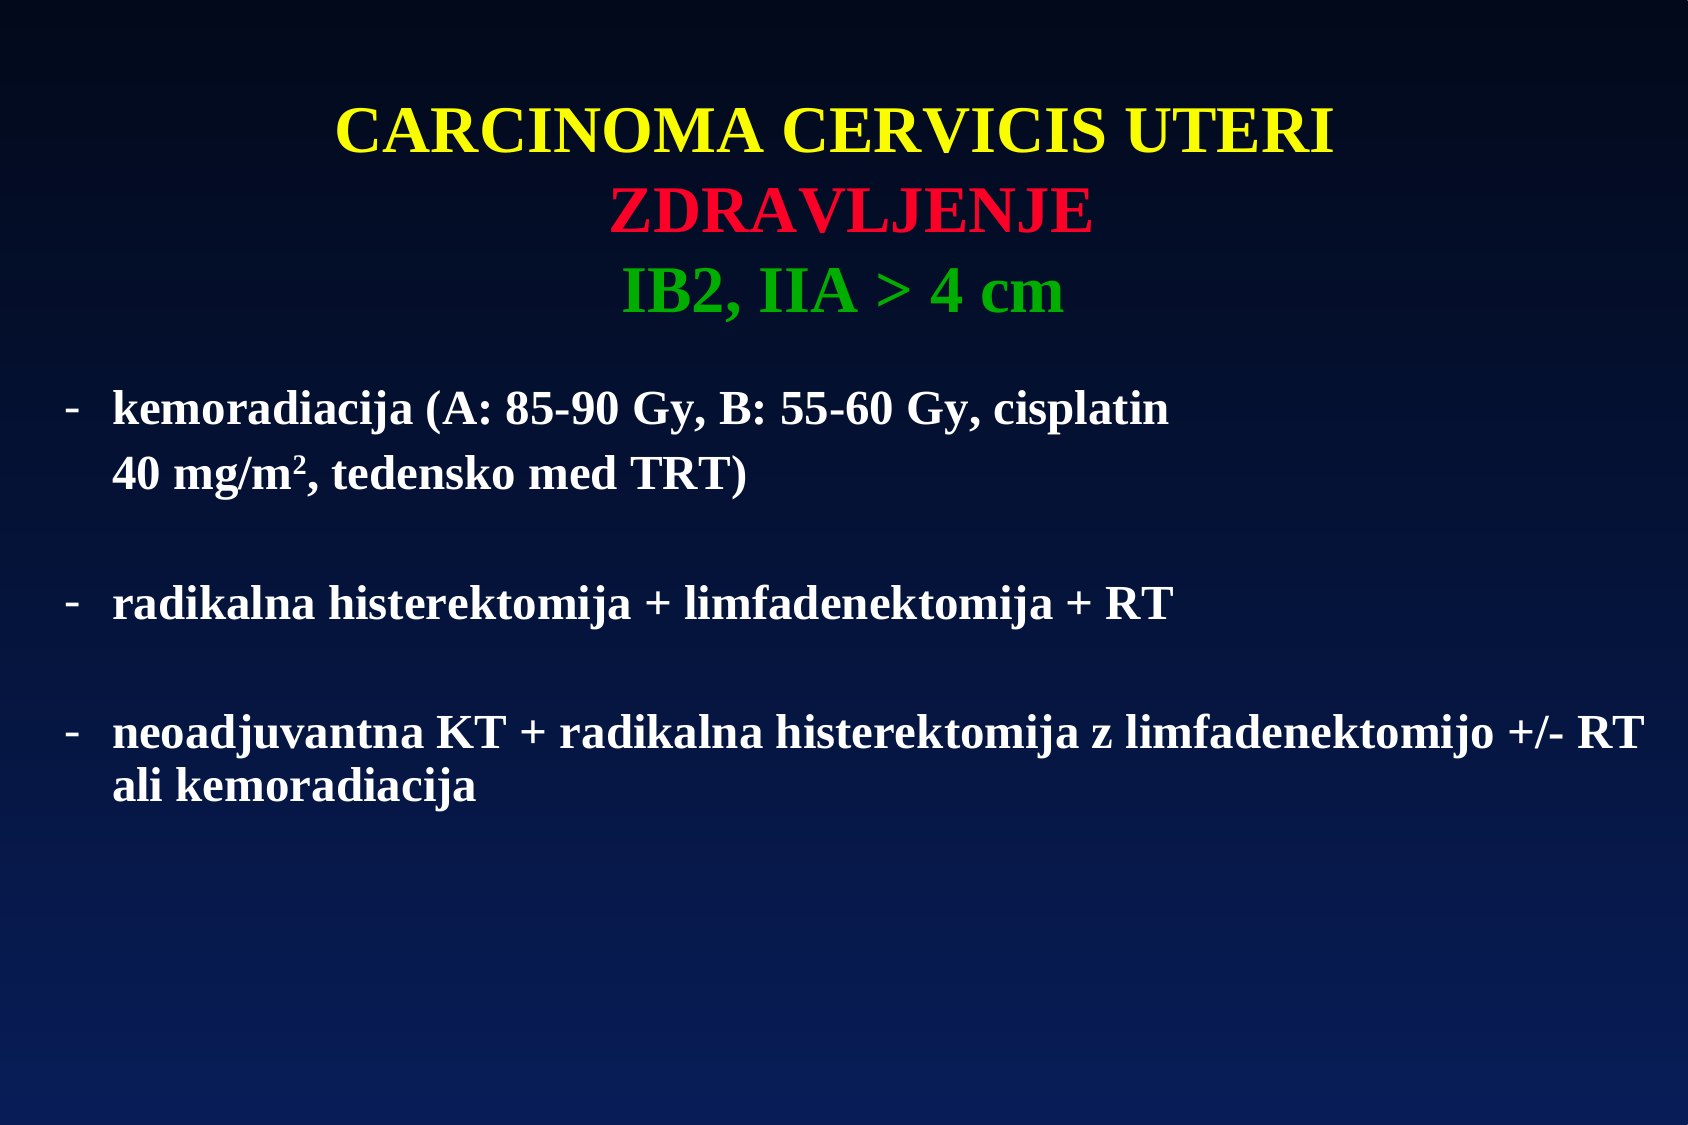

# CARCINOMA CERVICIS UTERI ZDRAVLJENJE IB2, IIA > 4 cm
kemoradiacija (A: 85-90 Gy, B: 55-60 Gy, cisplatin
	40 mg/m2, tedensko med TRT)
radikalna histerektomija + limfadenektomija + RT
neoadjuvantna KT + radikalna histerektomija z limfadenektomijo +/- RT ali kemoradiacija